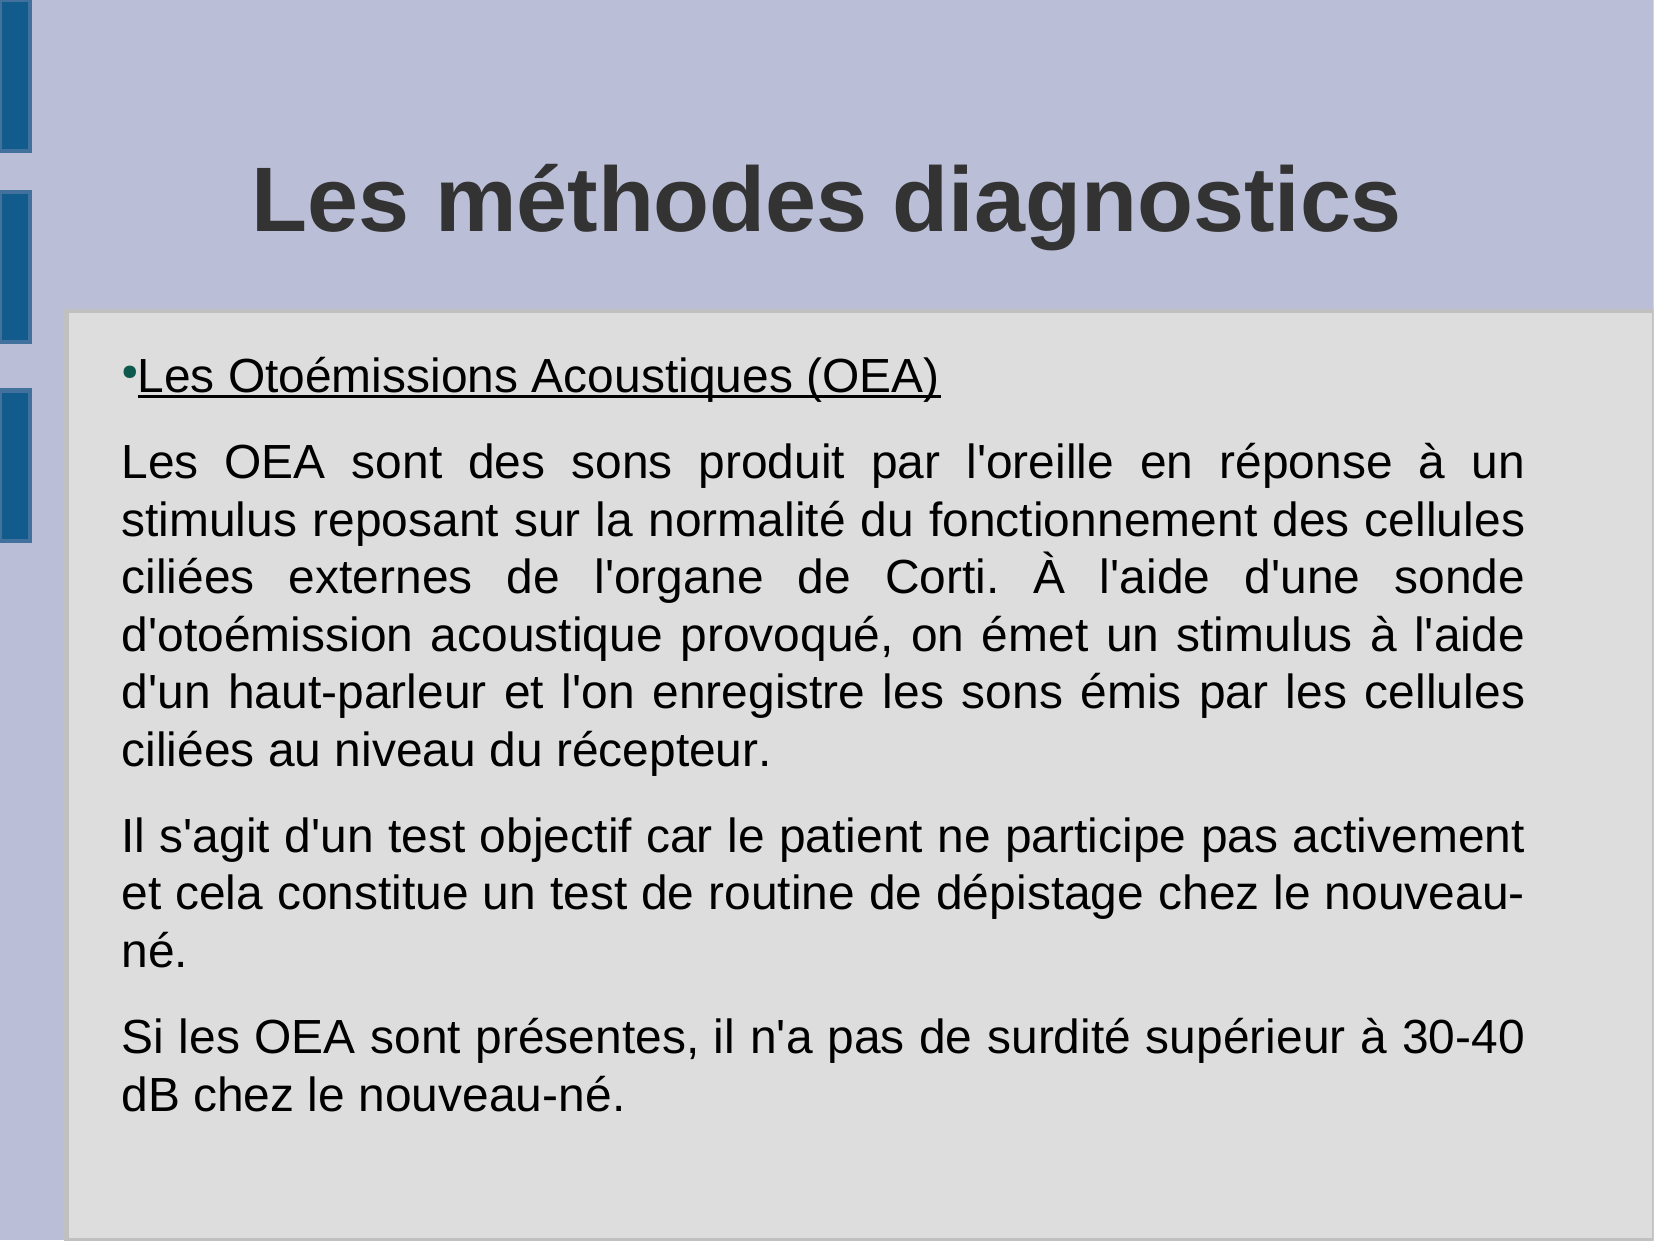

# Les méthodes diagnostics
Les Otoémissions Acoustiques (OEA)
Les OEA sont des sons produit par l'oreille en réponse à un stimulus reposant sur la normalité du fonctionnement des cellules ciliées externes de l'organe de Corti. À l'aide d'une sonde d'otoémission acoustique provoqué, on émet un stimulus à l'aide d'un haut-parleur et l'on enregistre les sons émis par les cellules ciliées au niveau du récepteur.
Il s'agit d'un test objectif car le patient ne participe pas activement et cela constitue un test de routine de dépistage chez le nouveau-né.
Si les OEA sont présentes, il n'a pas de surdité supérieur à 30-40 dB chez le nouveau-né.